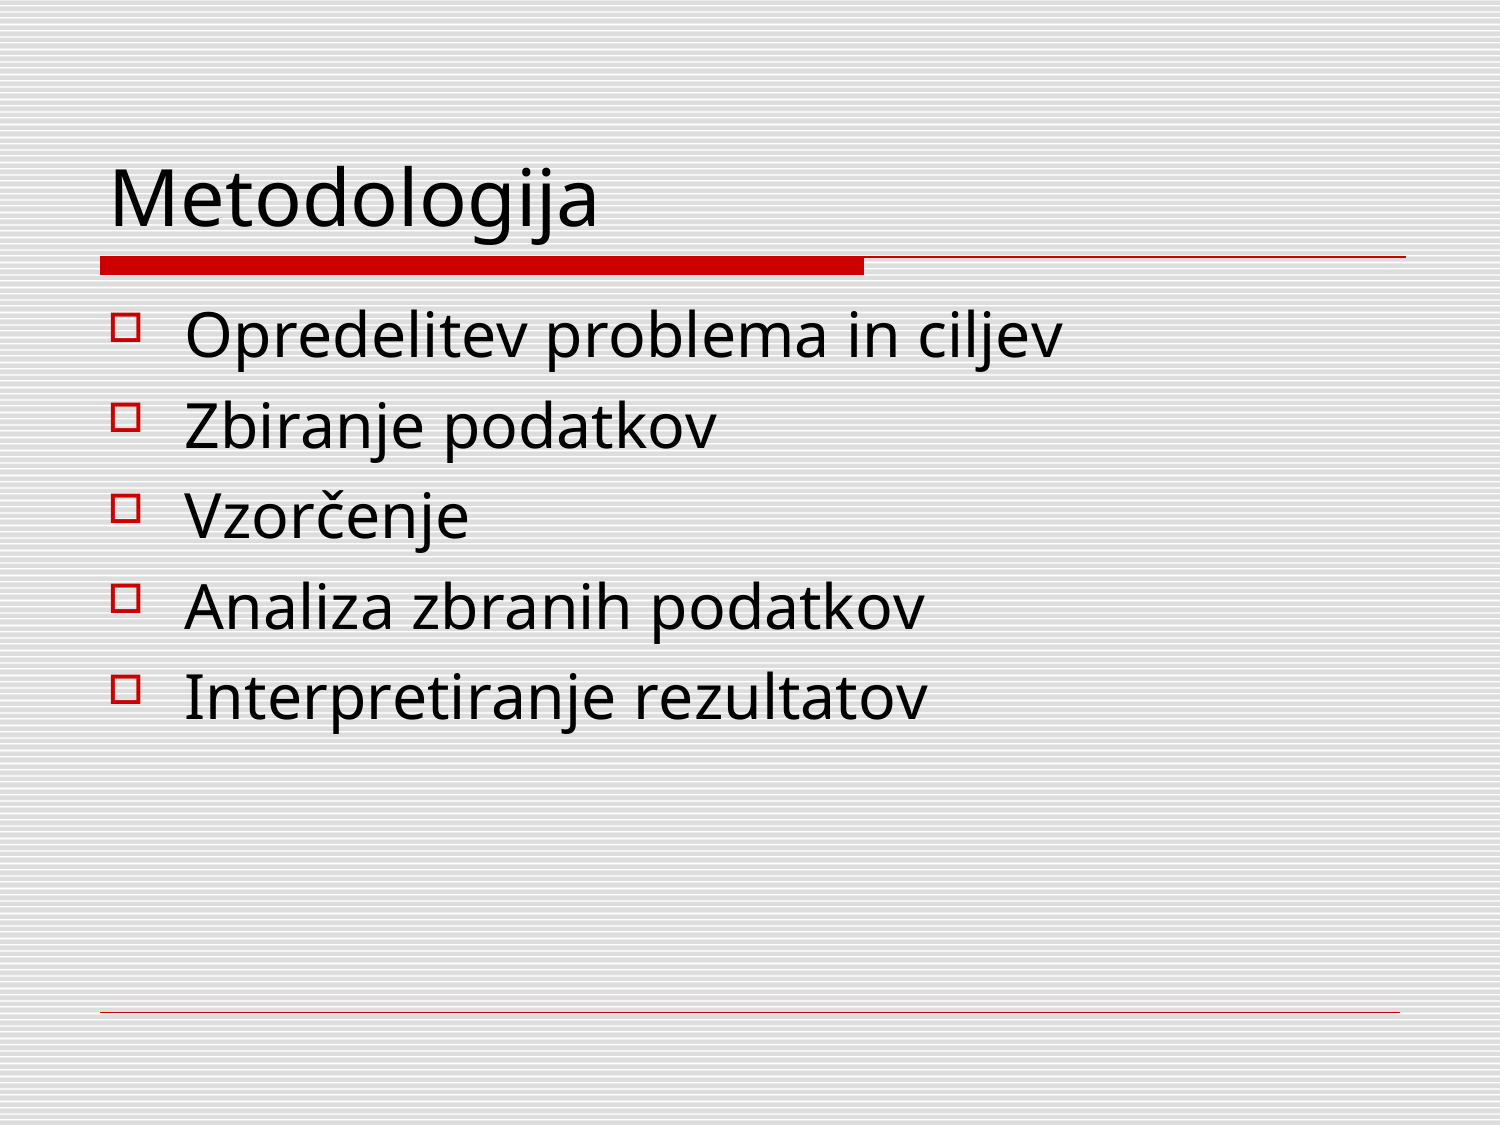

# Metodologija
Opredelitev problema in ciljev
Zbiranje podatkov
Vzorčenje
Analiza zbranih podatkov
Interpretiranje rezultatov